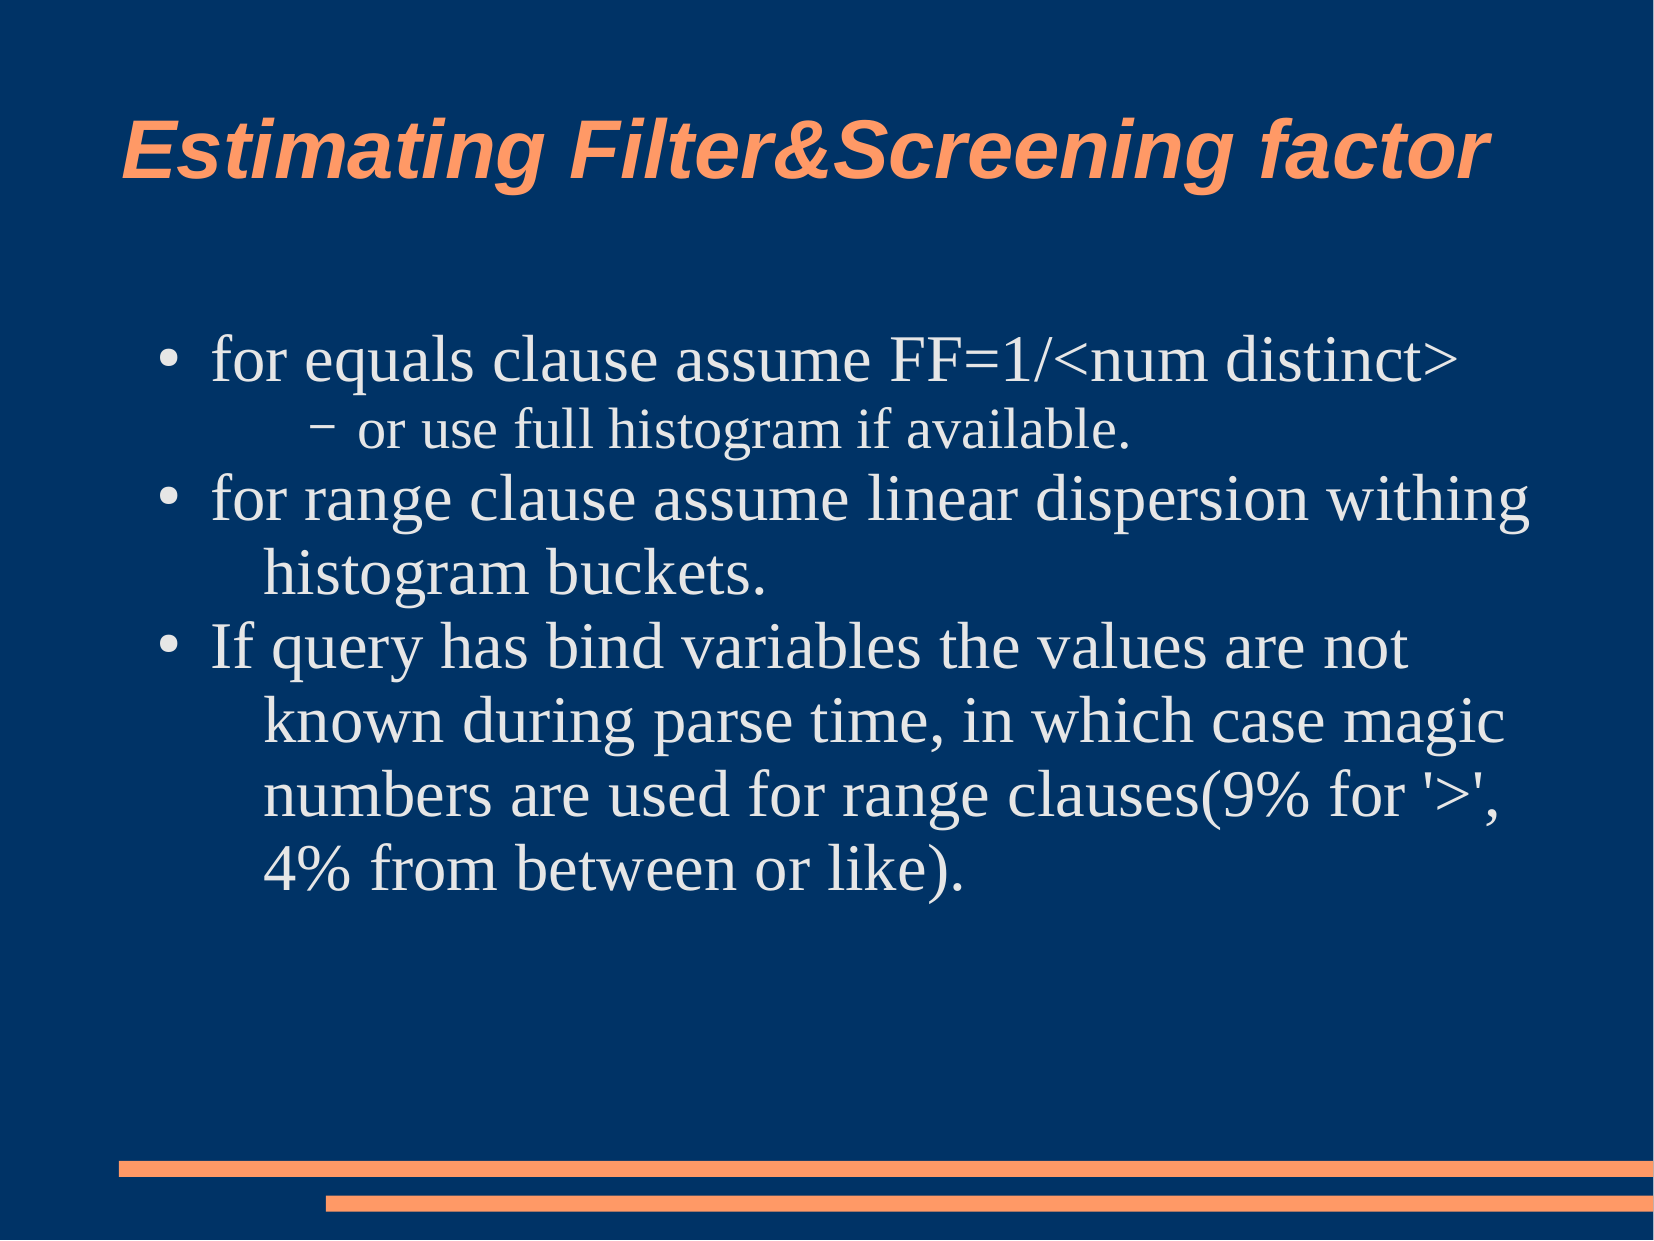

# Estimating Filter&Screening factor
for equals clause assume FF=1/<num distinct>
or use full histogram if available.
for range clause assume linear dispersion withing histogram buckets.
If query has bind variables the values are not known during parse time, in which case magic numbers are used for range clauses(9% for '>', 4% from between or like).